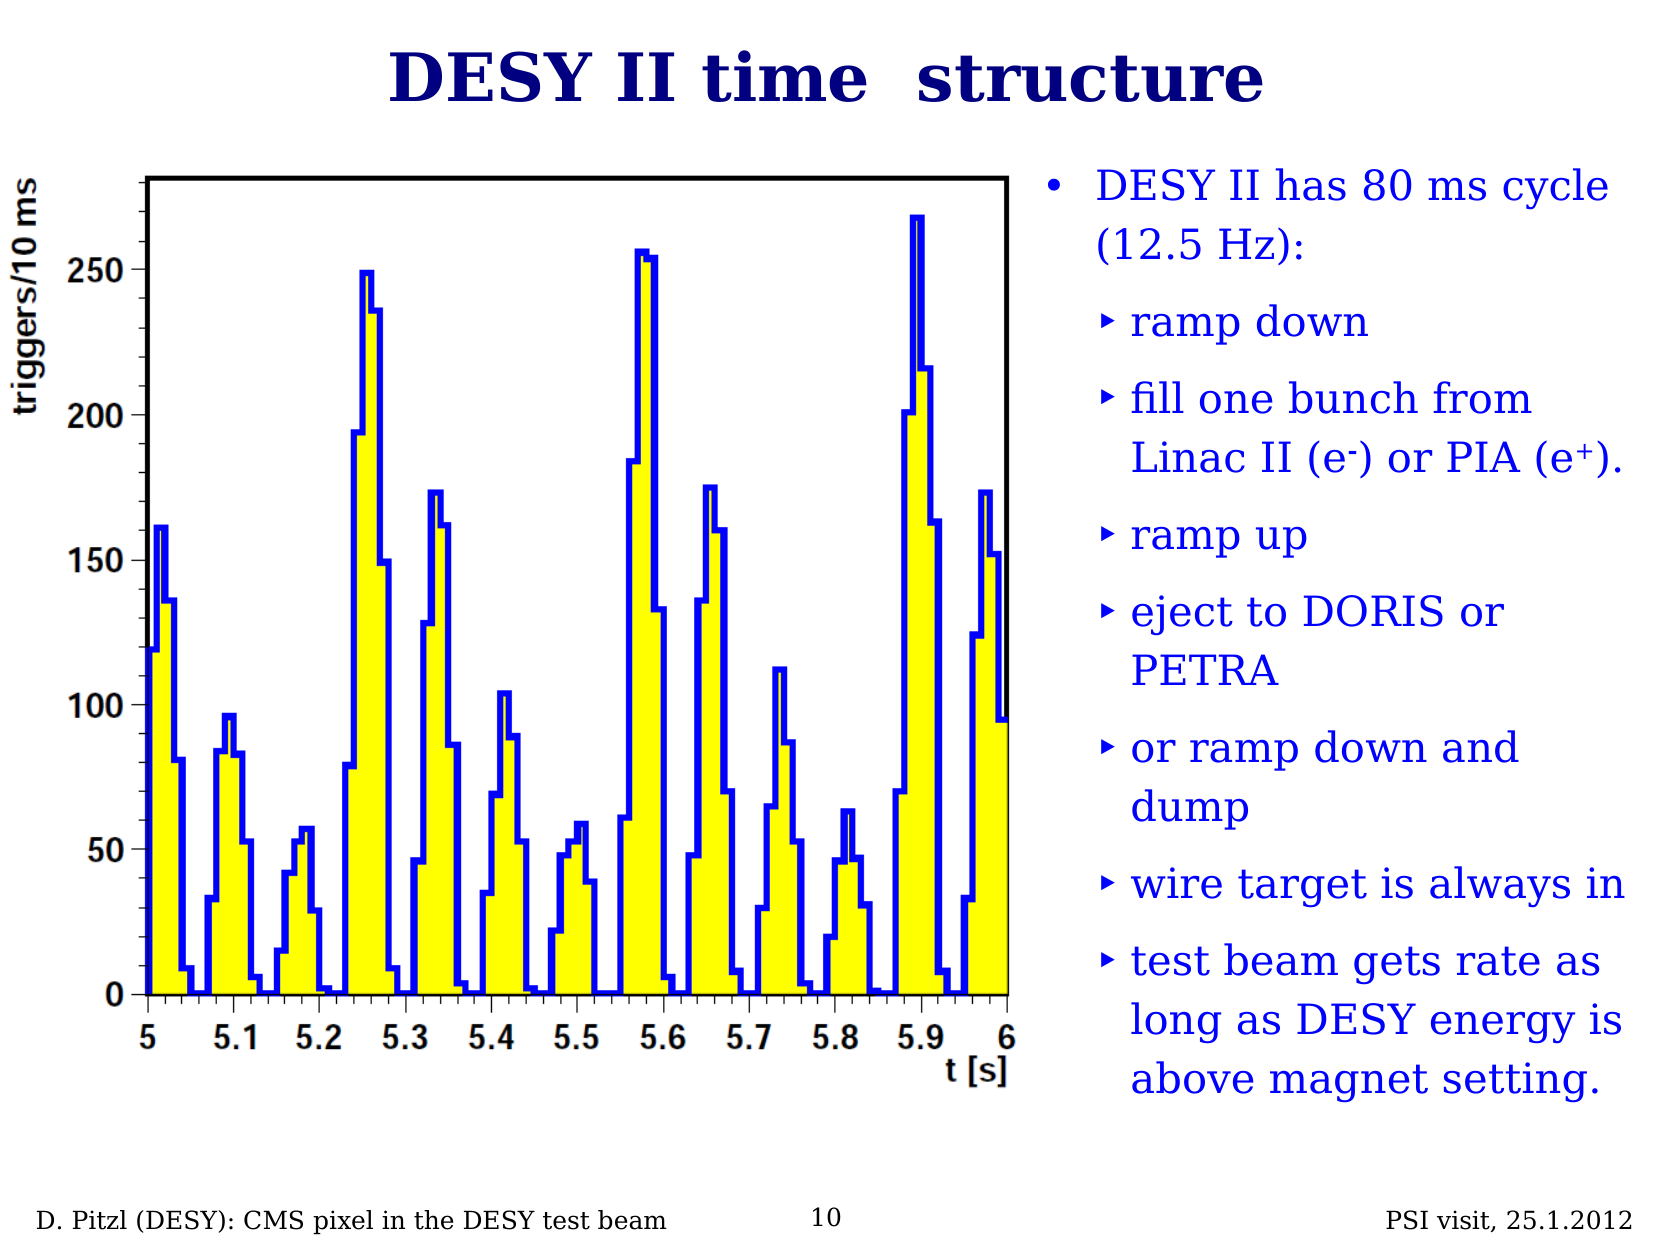

# DESY II time structure
DESY II has 80 ms cycle (12.5 Hz):
ramp down
fill one bunch from Linac II (e-) or PIA (e+).
ramp up
eject to DORIS or PETRA
or ramp down and dump
wire target is always in
test beam gets rate as long as DESY energy is above magnet setting.